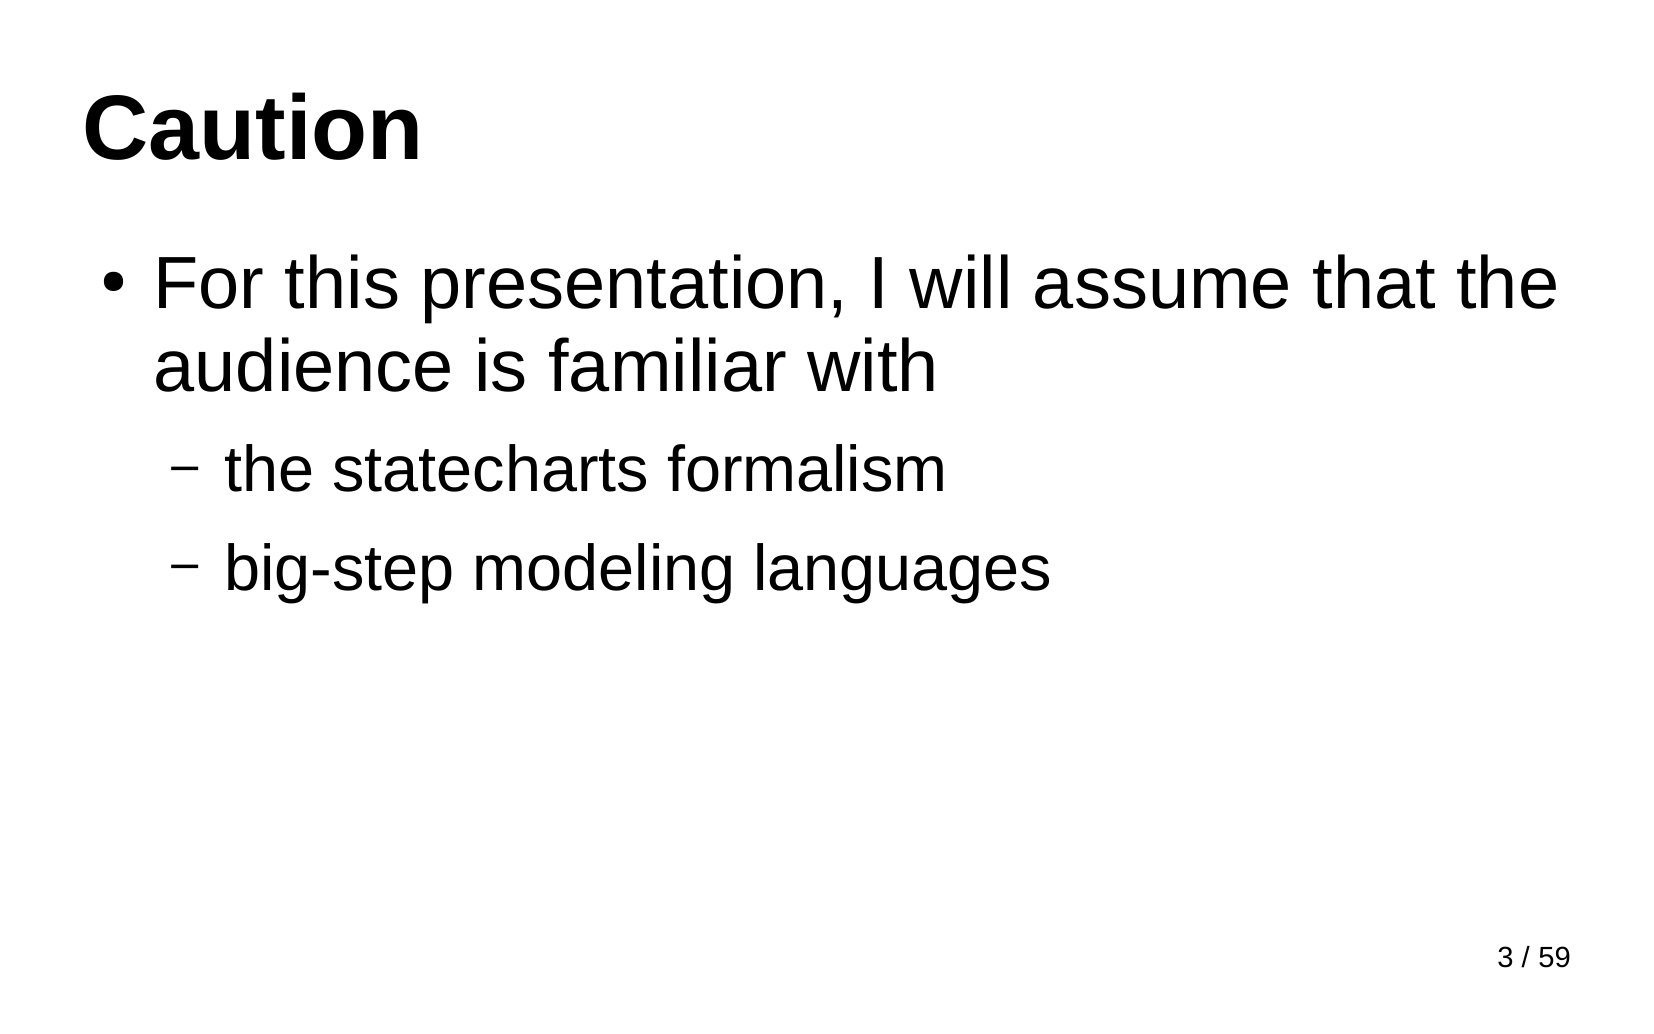

# Caution
For this presentation, I will assume that the audience is familiar with
the statecharts formalism
big-step modeling languages
3